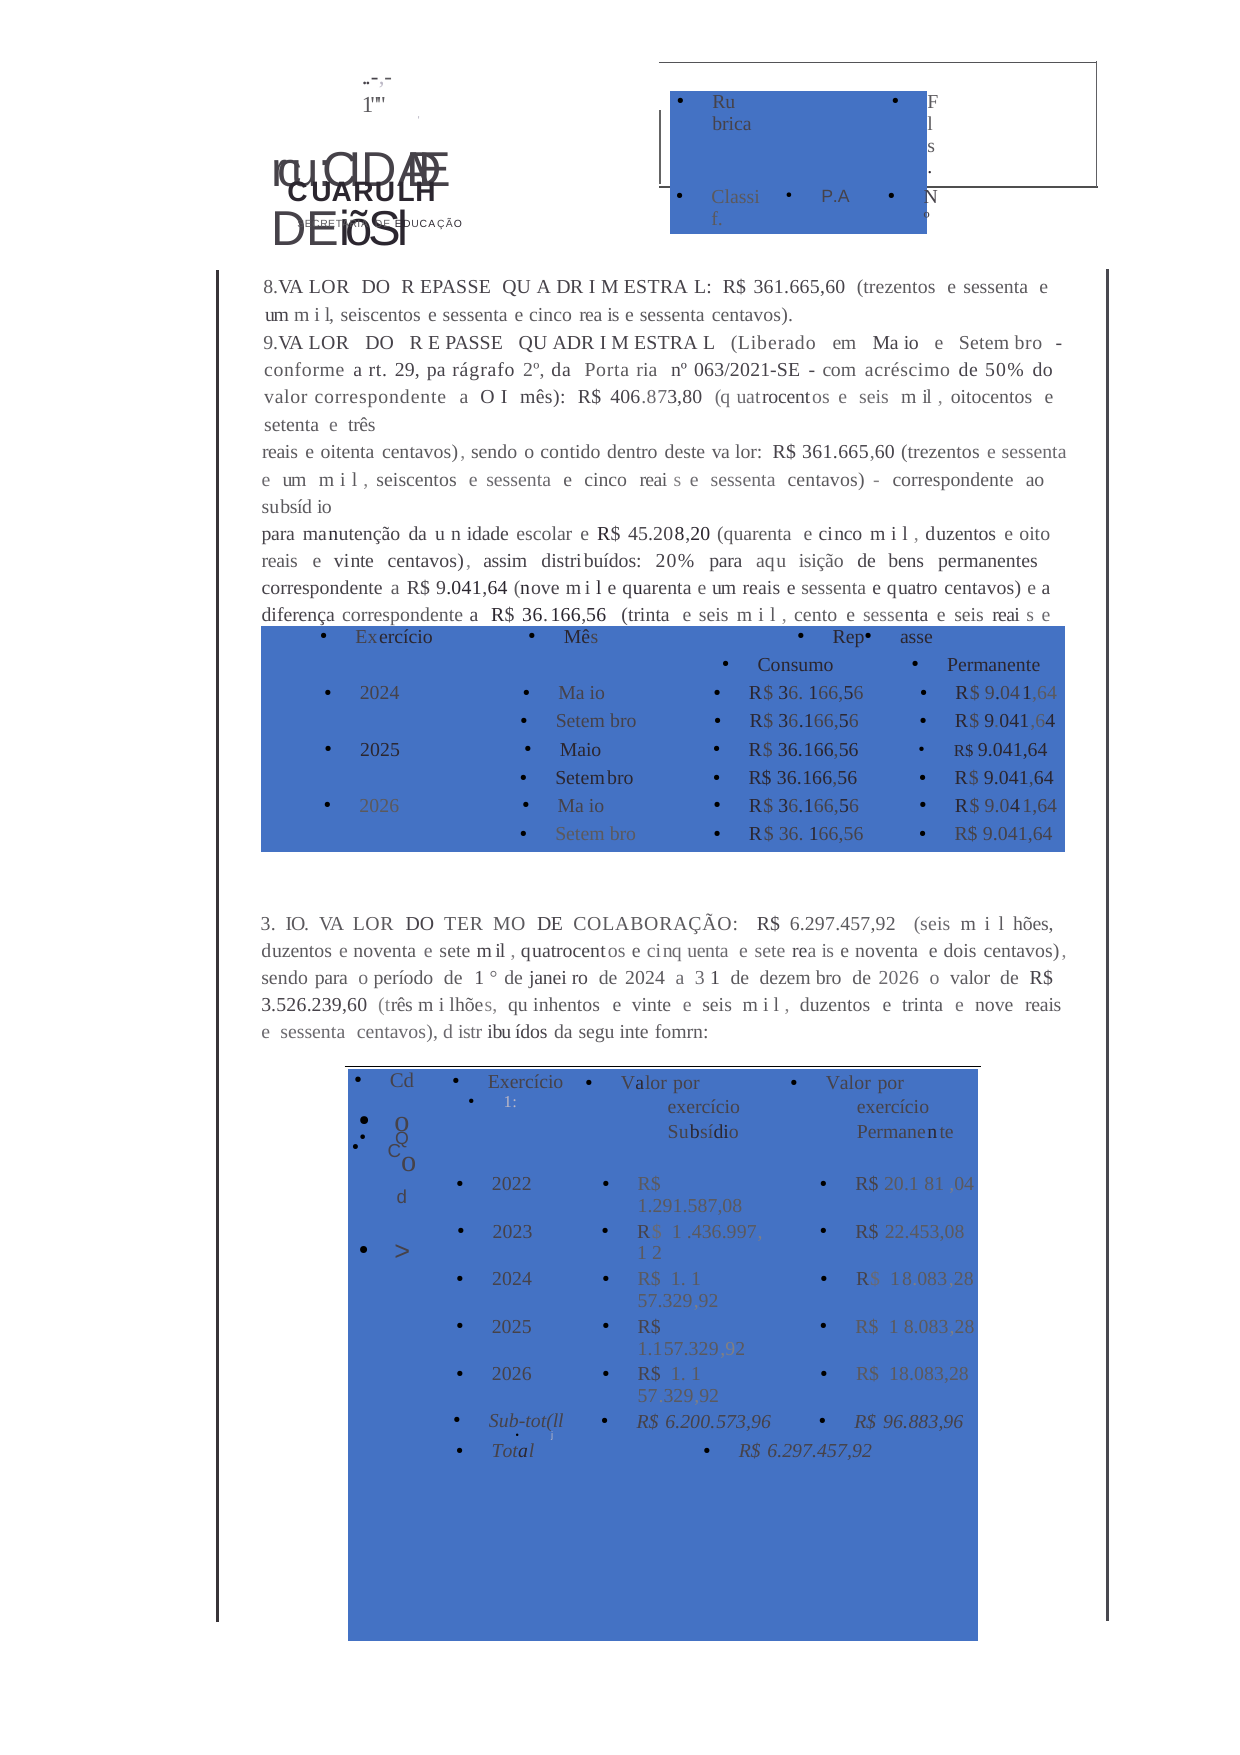

..-,-1""
| Ru brica | | Fls. |
| --- | --- | --- |
| Classif. | P.A | Nº |
'
rcu:CIDADE DEiõSl
CUARULH
SECRETARIA DE EDUCAÇÃO
VA LOR DO R EPASSE QU A DR I M ESTRA L: R$ 361.665,60 (trezentos e sessenta e um m i l, seiscentos e sessenta e cinco rea is e sessenta centavos).
VA LOR DO R E PASSE QU ADR I M ESTRA L (Liberado em Ma io e Setem bro - conforme a rt. 29, pa rágrafo 2º, da Porta ria nº 063/2021-SE - com acréscimo de 50% do valor correspondente a O I mês): R$ 406.873,80 (q uatrocentos e seis m il , oitocentos e setenta e três
reais e oitenta centavos), sendo o contido dentro deste va lor: R$ 361.665,60 (trezentos e sessenta e um m i l , seiscentos e sessenta e cinco reai s e sessenta centavos) - correspondente ao subsíd io
para manutenção da u n idade escolar e R$ 45.208,20 (quarenta e cinco m i l , duzentos e oito reais e vinte centavos), assim distribuídos: 20% para aqu isição de bens permanentes correspondente a R$ 9.041,64 (nove m i l e quarenta e um reais e sessenta e quatro centavos) e a diferença correspondente a R$ 36.166,56 (trinta e seis m i l , cento e sessenta e seis reai s e cinquenta e seis centavos), para
demais despesas, conforme quadro abaixo:
| Exercício | Mês | Rep | asse |
| --- | --- | --- | --- |
| | | Consumo | Permanente |
| 2024 | Ma io | R$ 36. 166,56 | R$ 9.041,64 |
| | Setem bro | R$ 36.166,56 | R$ 9.041,64 |
| 2025 | Maio | R$ 36.166,56 | R$ 9.041,64 |
| | Setembro | R$ 36.166,56 | R$ 9.041,64 |
| 2026 | Ma io | R$ 36.166,56 | R$ 9.041,64 |
| | Setem bro | R$ 36. 166,56 | R$ 9.041,64 |
3. IO. VA LOR DO TER MO DE COLABORAÇÃO: R$ 6.297.457,92 (seis m i l hões, duzentos e noventa e sete m il , quatrocentos e cinq uenta e sete rea is e noventa e dois centavos), sendo para o período de 1 ° de janei ro de 2024 a 3 1 de dezem bro de 2026 o valor de R$ 3.526.239,60 (três m i lhões, qu inhentos e vinte e seis m i l , duzentos e trinta e nove reais e sessenta centavos), d istr ibu ídos da segu inte fomrn:
| Cd o Q Cod > | Exercício | | Valor por exercício Subsídio | Valor por exercício Permanente |
| --- | --- | --- | --- | --- |
| | 1: | | | |
| | 2022 | | R$ 1.291.587,08 | R$ 20.1 81 ,04 |
| | 2023 | | R$ 1 .436.997, 1 2 | R$ 22.453,08 |
| | 2024 | | R$ 1. 1 57.329,92 | R$ 18.083,28 |
| | 2025 | | R$ 1.157.329,92 | R$ 1 8.083,28 |
| | 2026 | | R$ 1. 1 57.329,92 | R$ 18.083,28 |
| | Sub-tot(ll j | | R$ 6.200.573,96 | R$ 96.883,96 |
| | Total | | R$ 6.297.457,92 | |